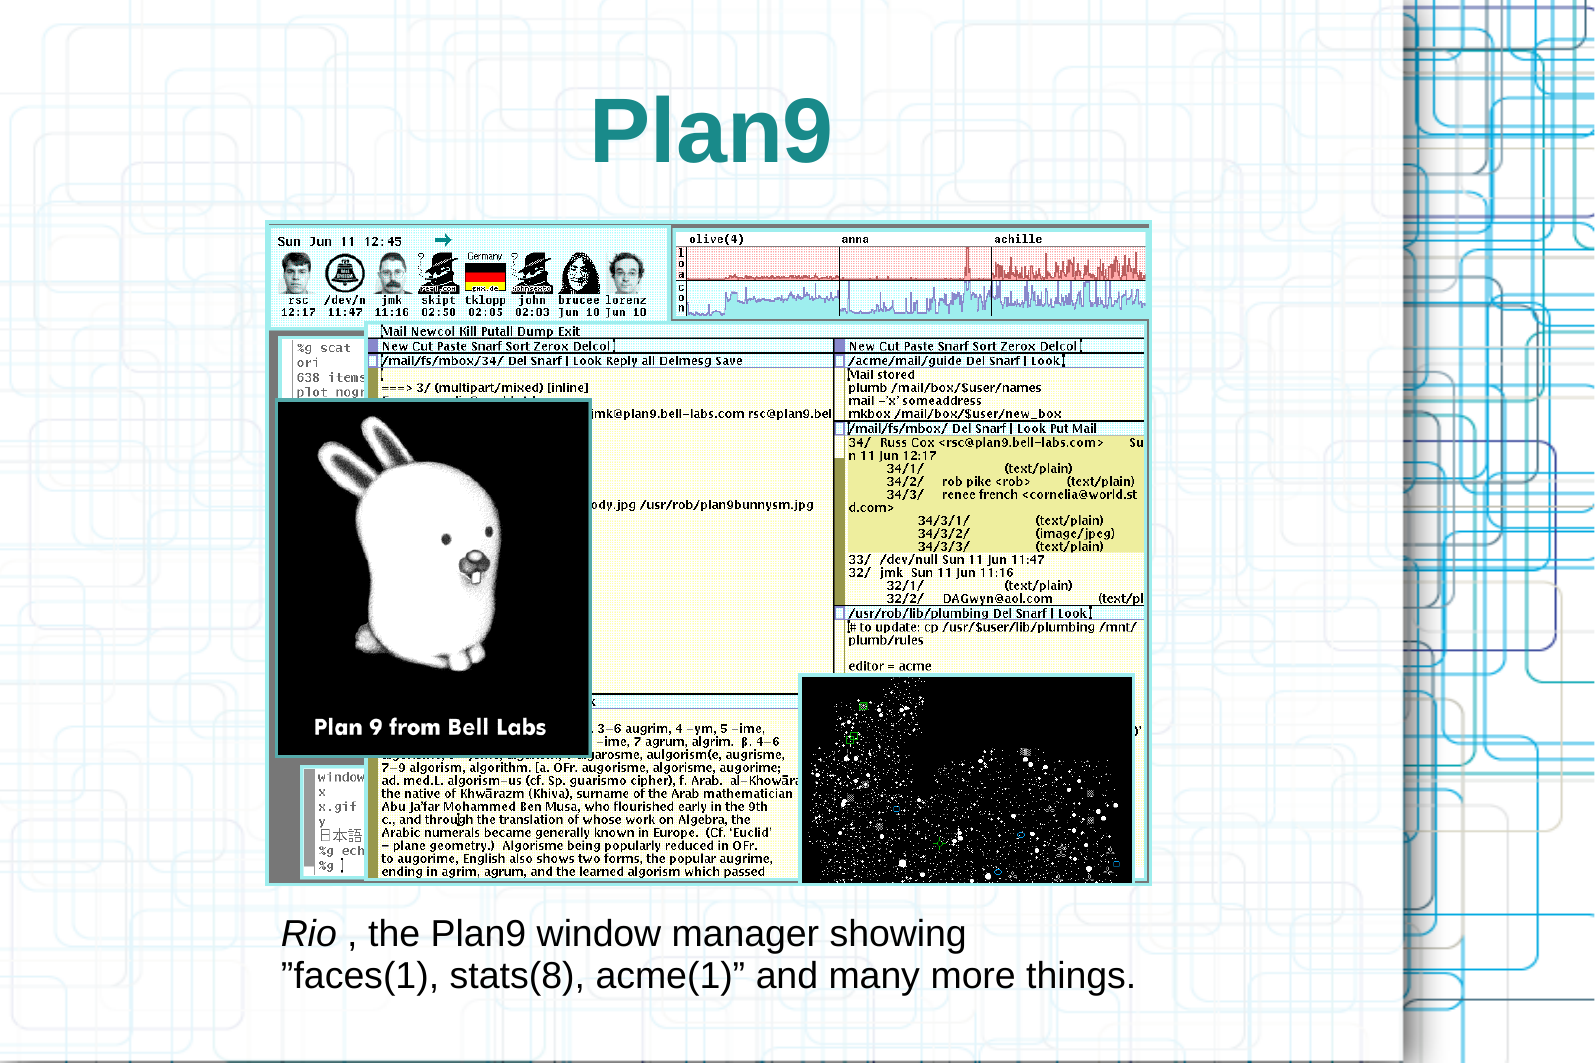

# Plan9
Rio , the Plan9 window manager showing
”faces(1), stats(8), acme(1)” and many more things.